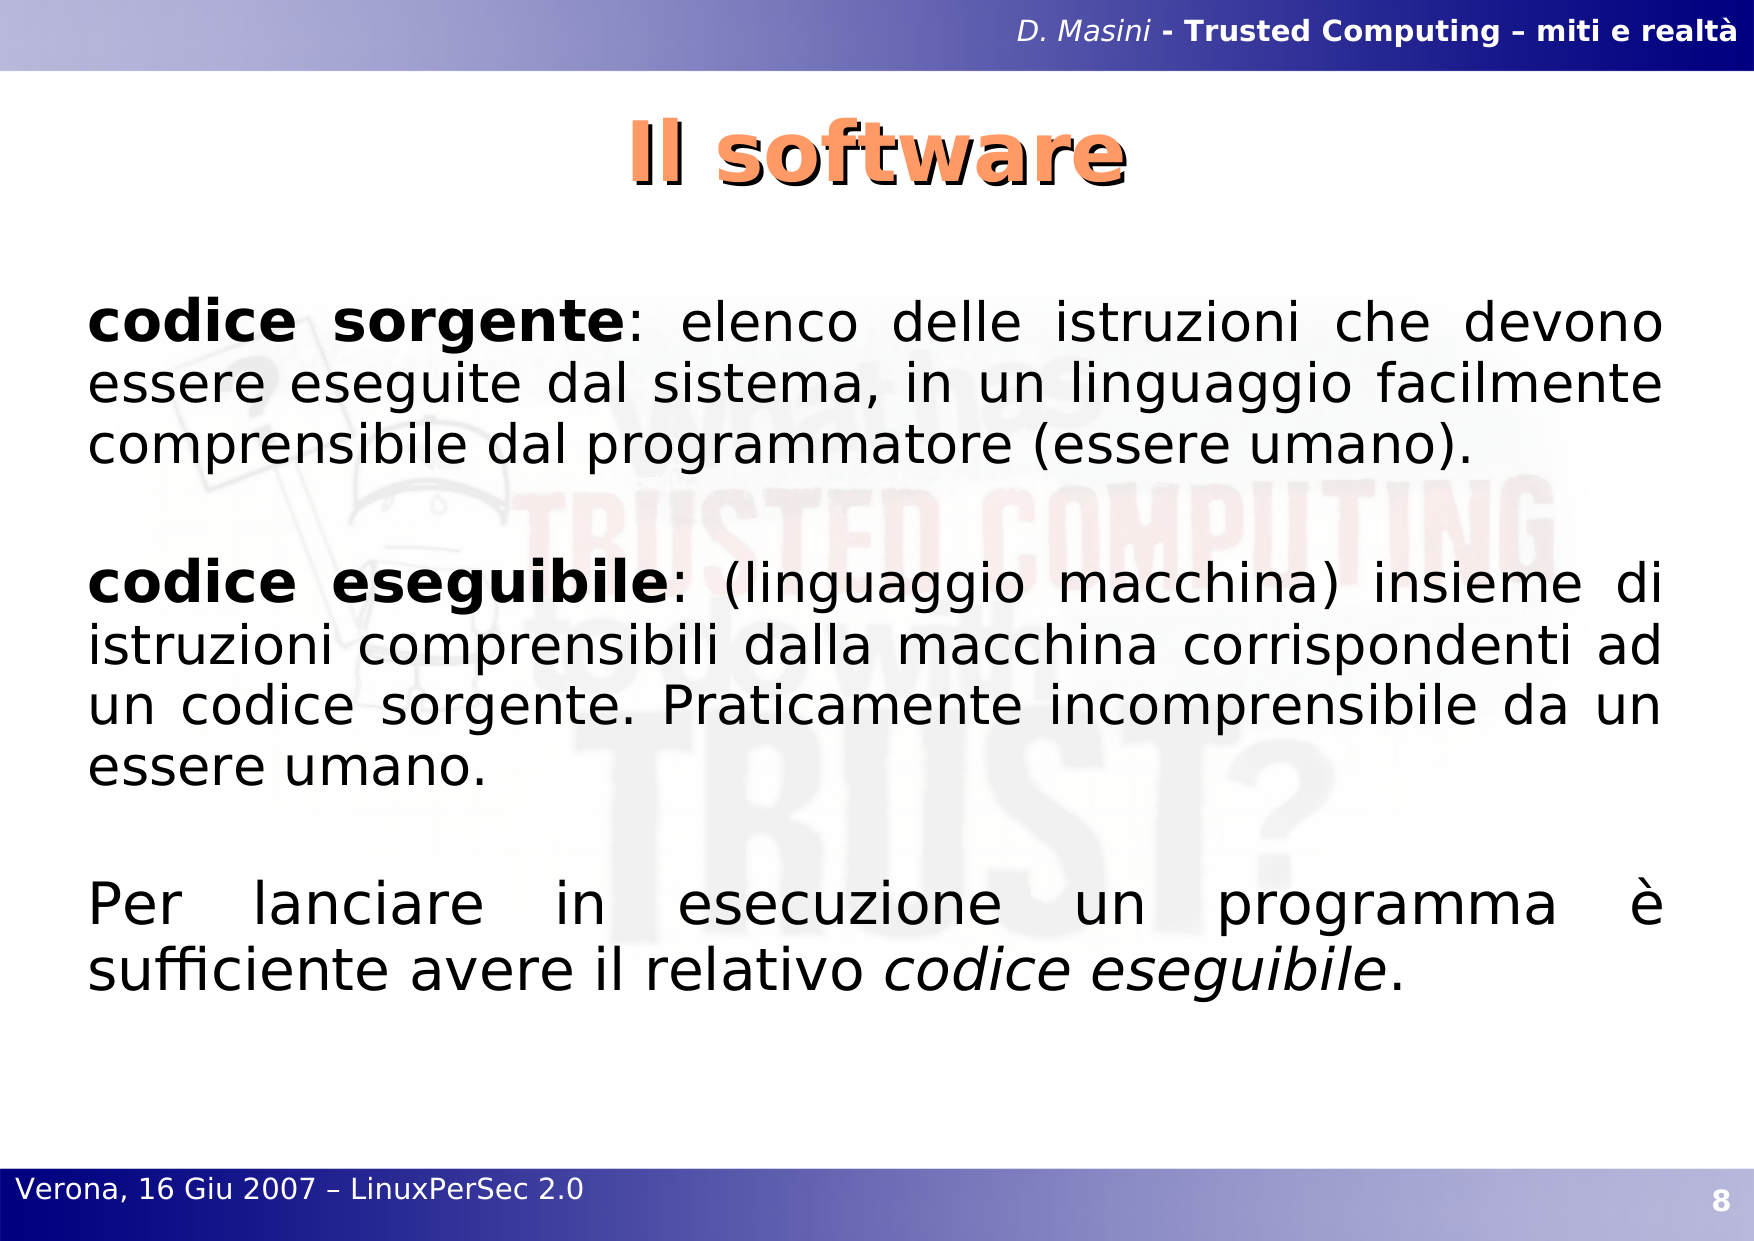

# Il software
codice sorgente: elenco delle istruzioni che devono essere eseguite dal sistema, in un linguaggio facilmente comprensibile dal programmatore (essere umano).
codice eseguibile: (linguaggio macchina) insieme di istruzioni comprensibili dalla macchina corrispondenti ad un codice sorgente. Praticamente incomprensibile da un essere umano.
Per lanciare in esecuzione un programma è sufficiente avere il relativo codice eseguibile.